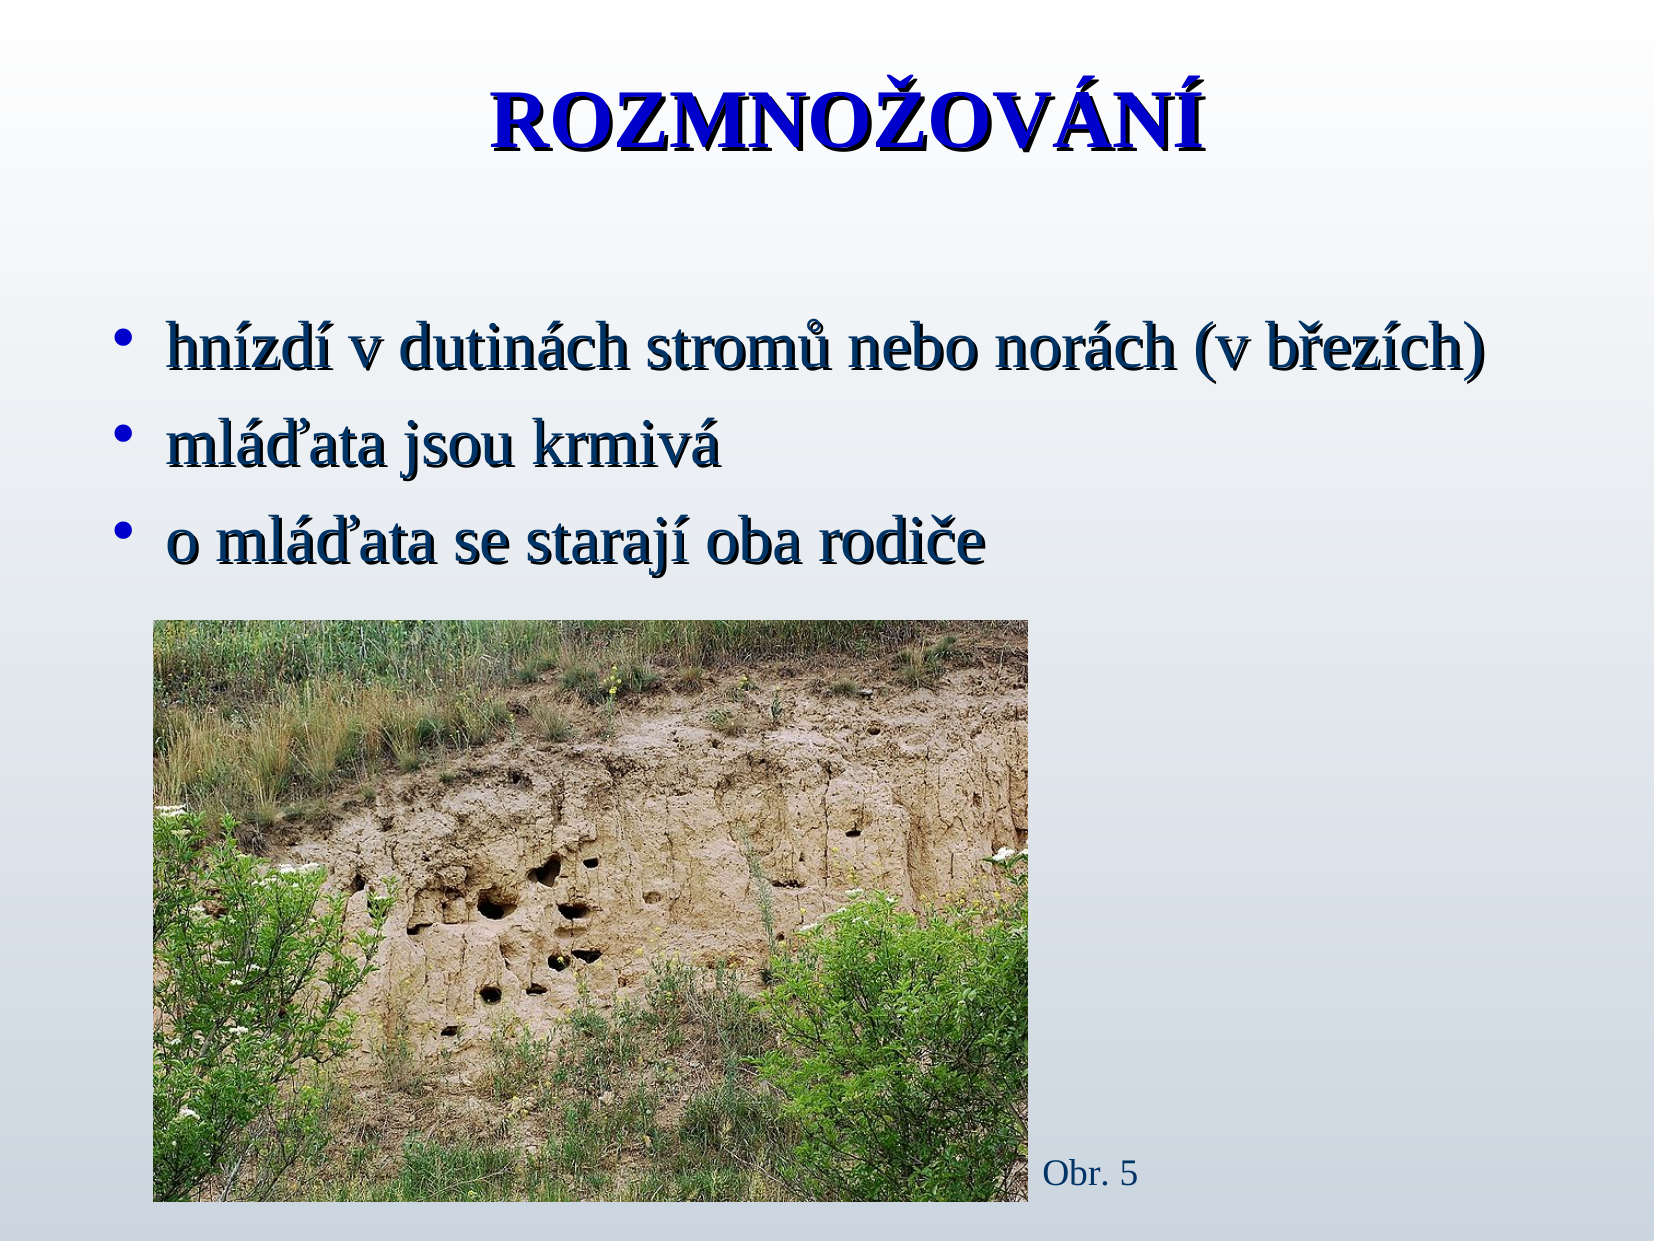

# ROZMNOŽOVÁNÍ
hnízdí v dutinách stromů nebo norách (v březích)
mláďata jsou krmivá
o mláďata se starají oba rodiče
Obr. 5